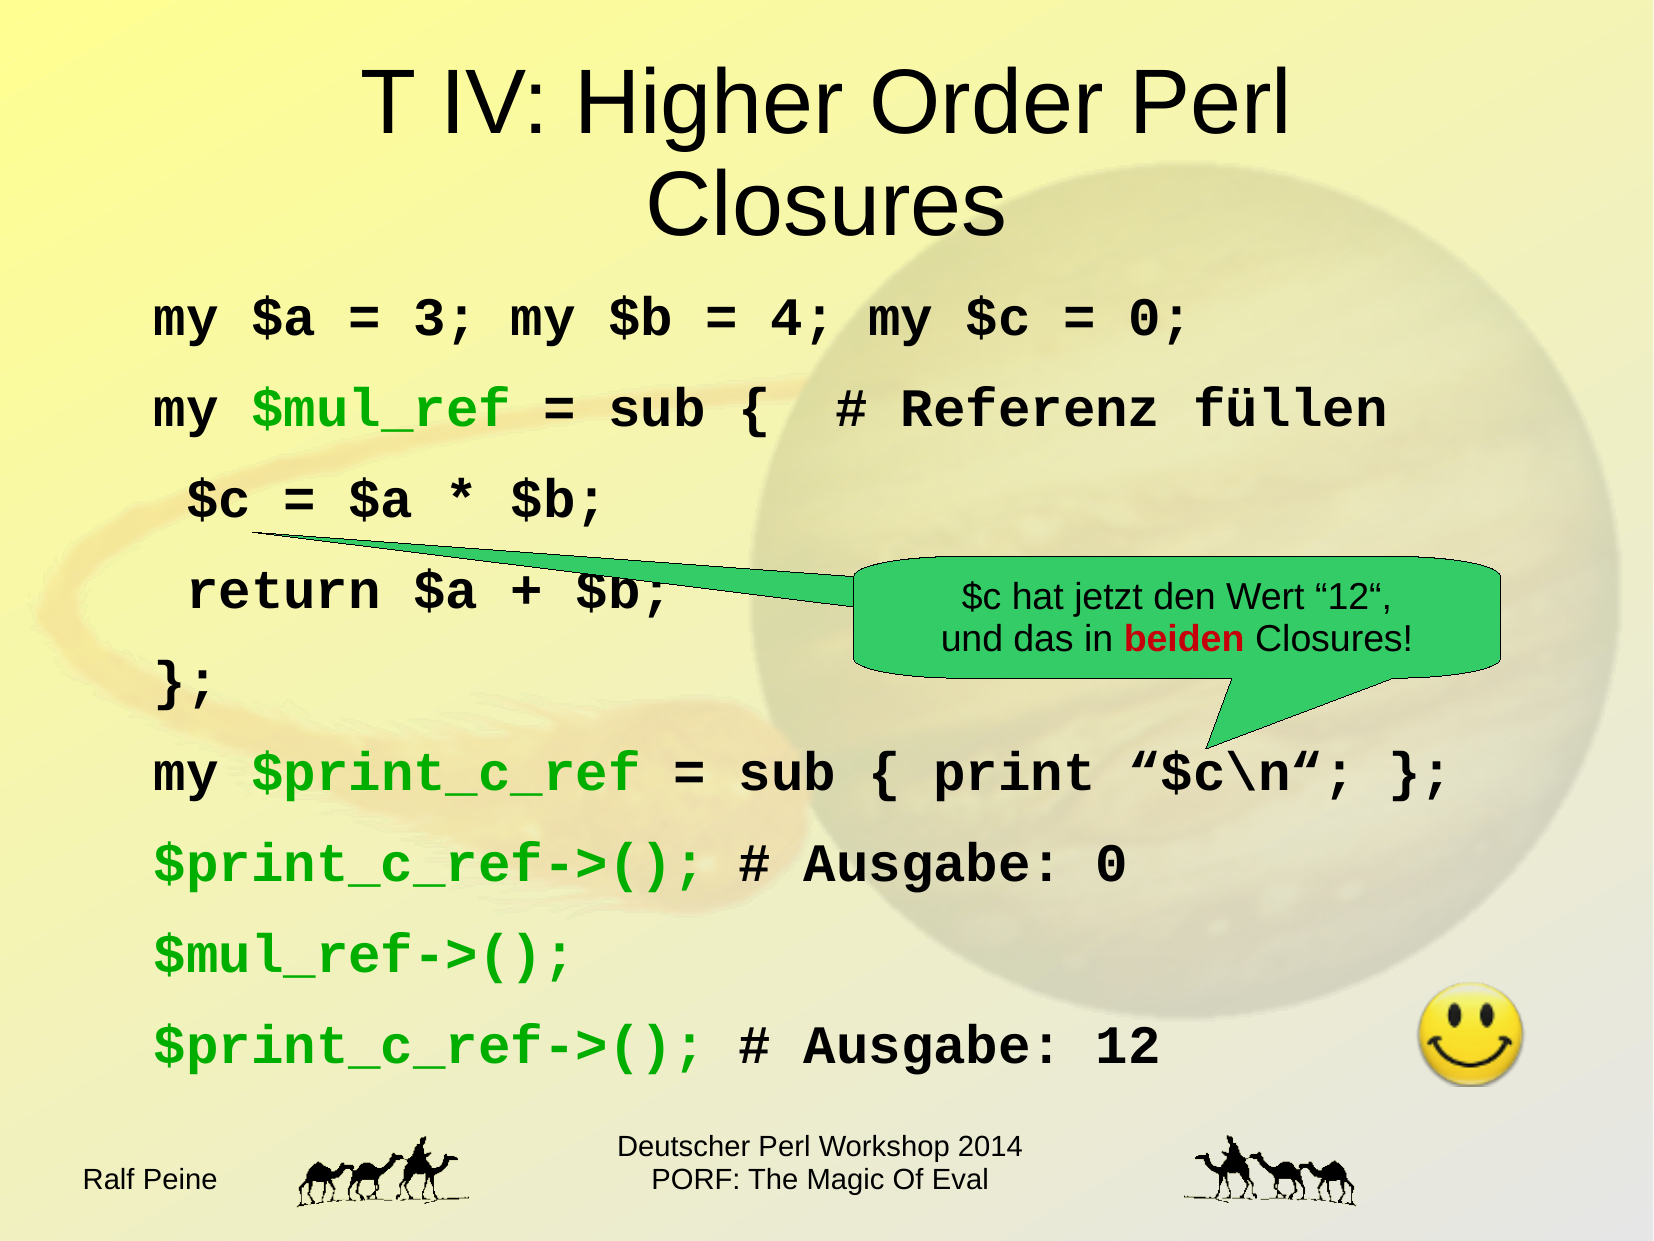

# T IV: Higher Order Perl Closures
my $a = 3; my $b = 4; my $c = 0;
my $mul_ref = sub { # Referenz füllen
 $c = $a * $b;
 return $a + $b;
};
my $print_c_ref = sub { print “$c\n“; };
$print_c_ref->(); # Ausgabe: 0
$mul_ref->();
$print_c_ref->(); # Ausgabe: 12
$c hat jetzt den Wert “7“,
in beiden Closures!
$c hat jetzt den Wert “12“,
und das in beiden Closures!